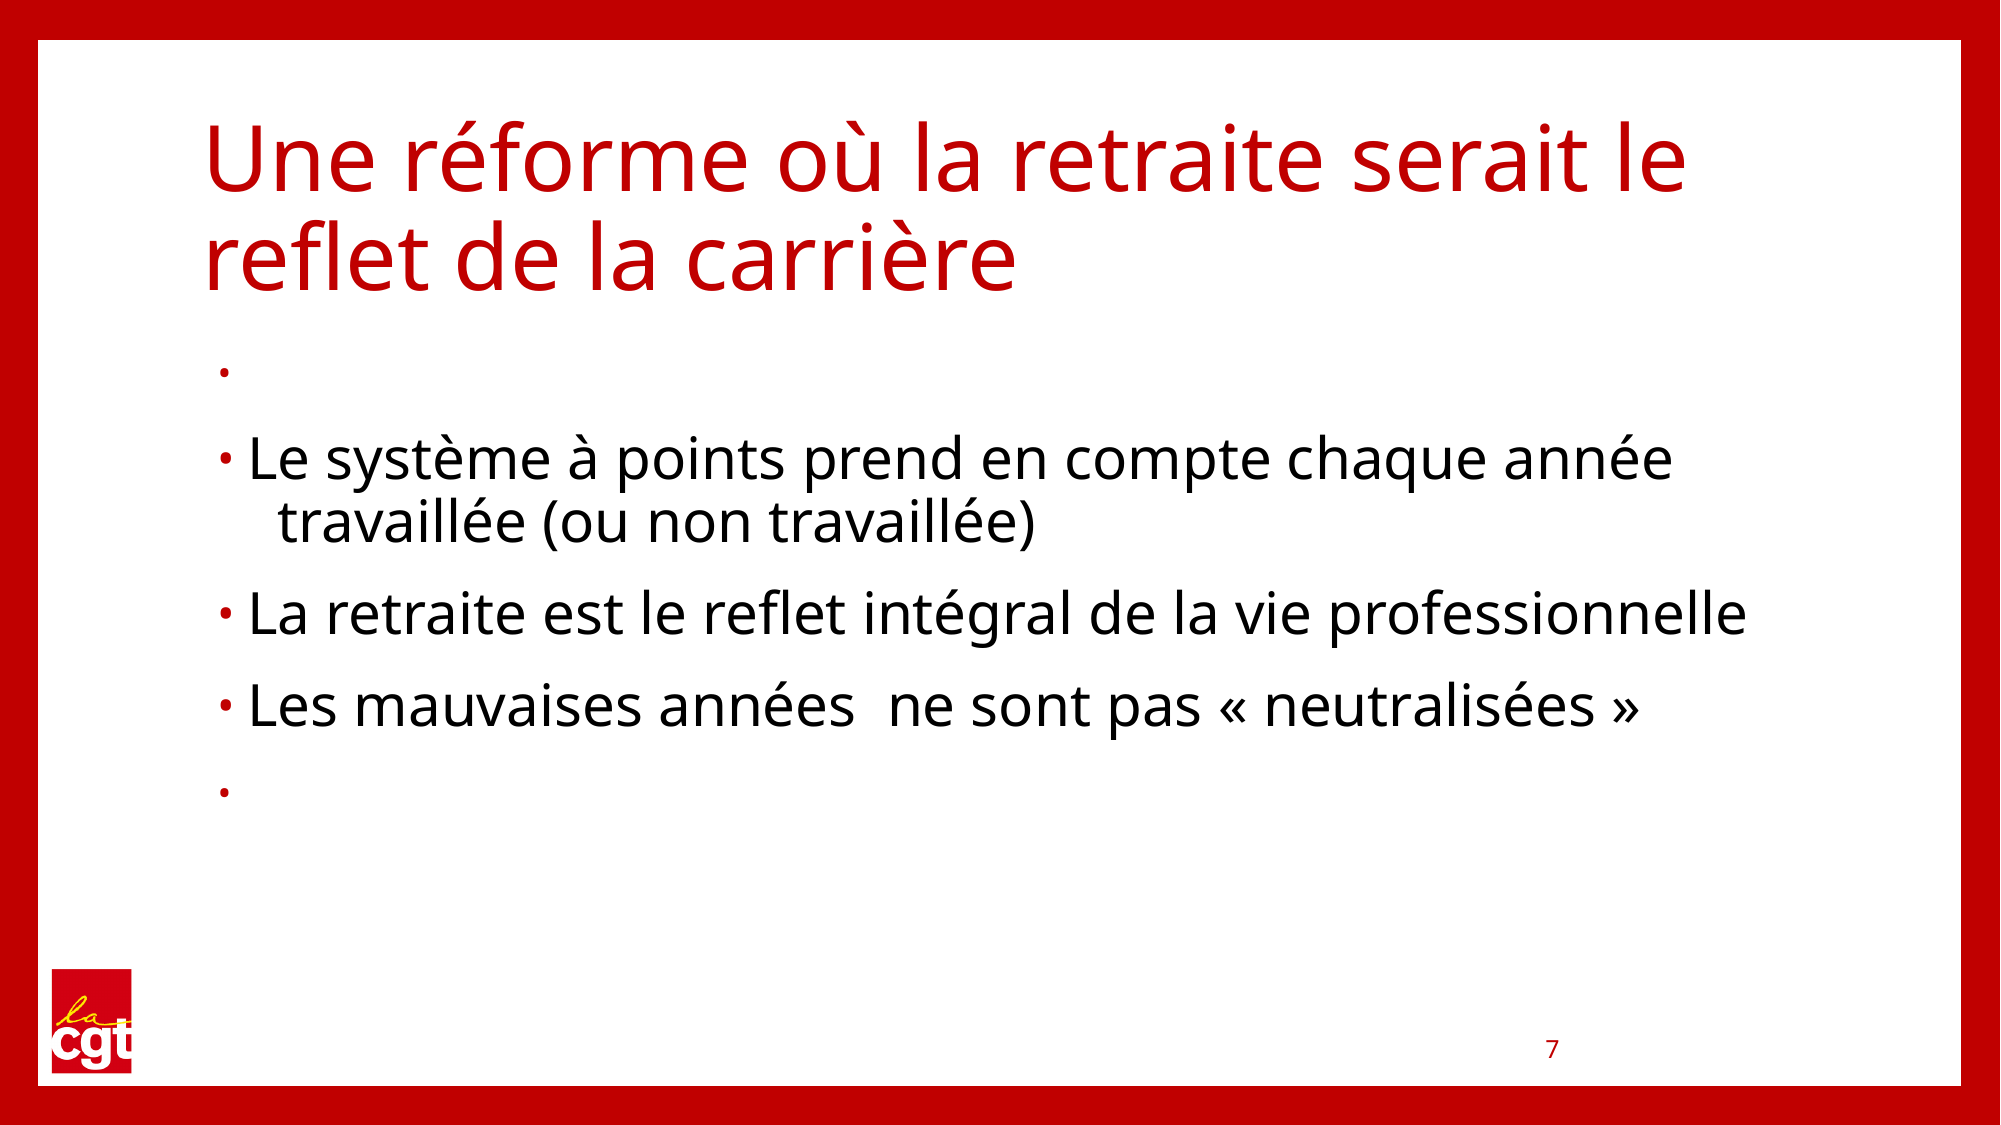

# Une réforme où la retraite serait le reflet de la carrière
Le système à points prend en compte chaque année travaillée (ou non travaillée)
La retraite est le reflet intégral de la vie professionnelle
Les mauvaises années ne sont pas « neutralisées »